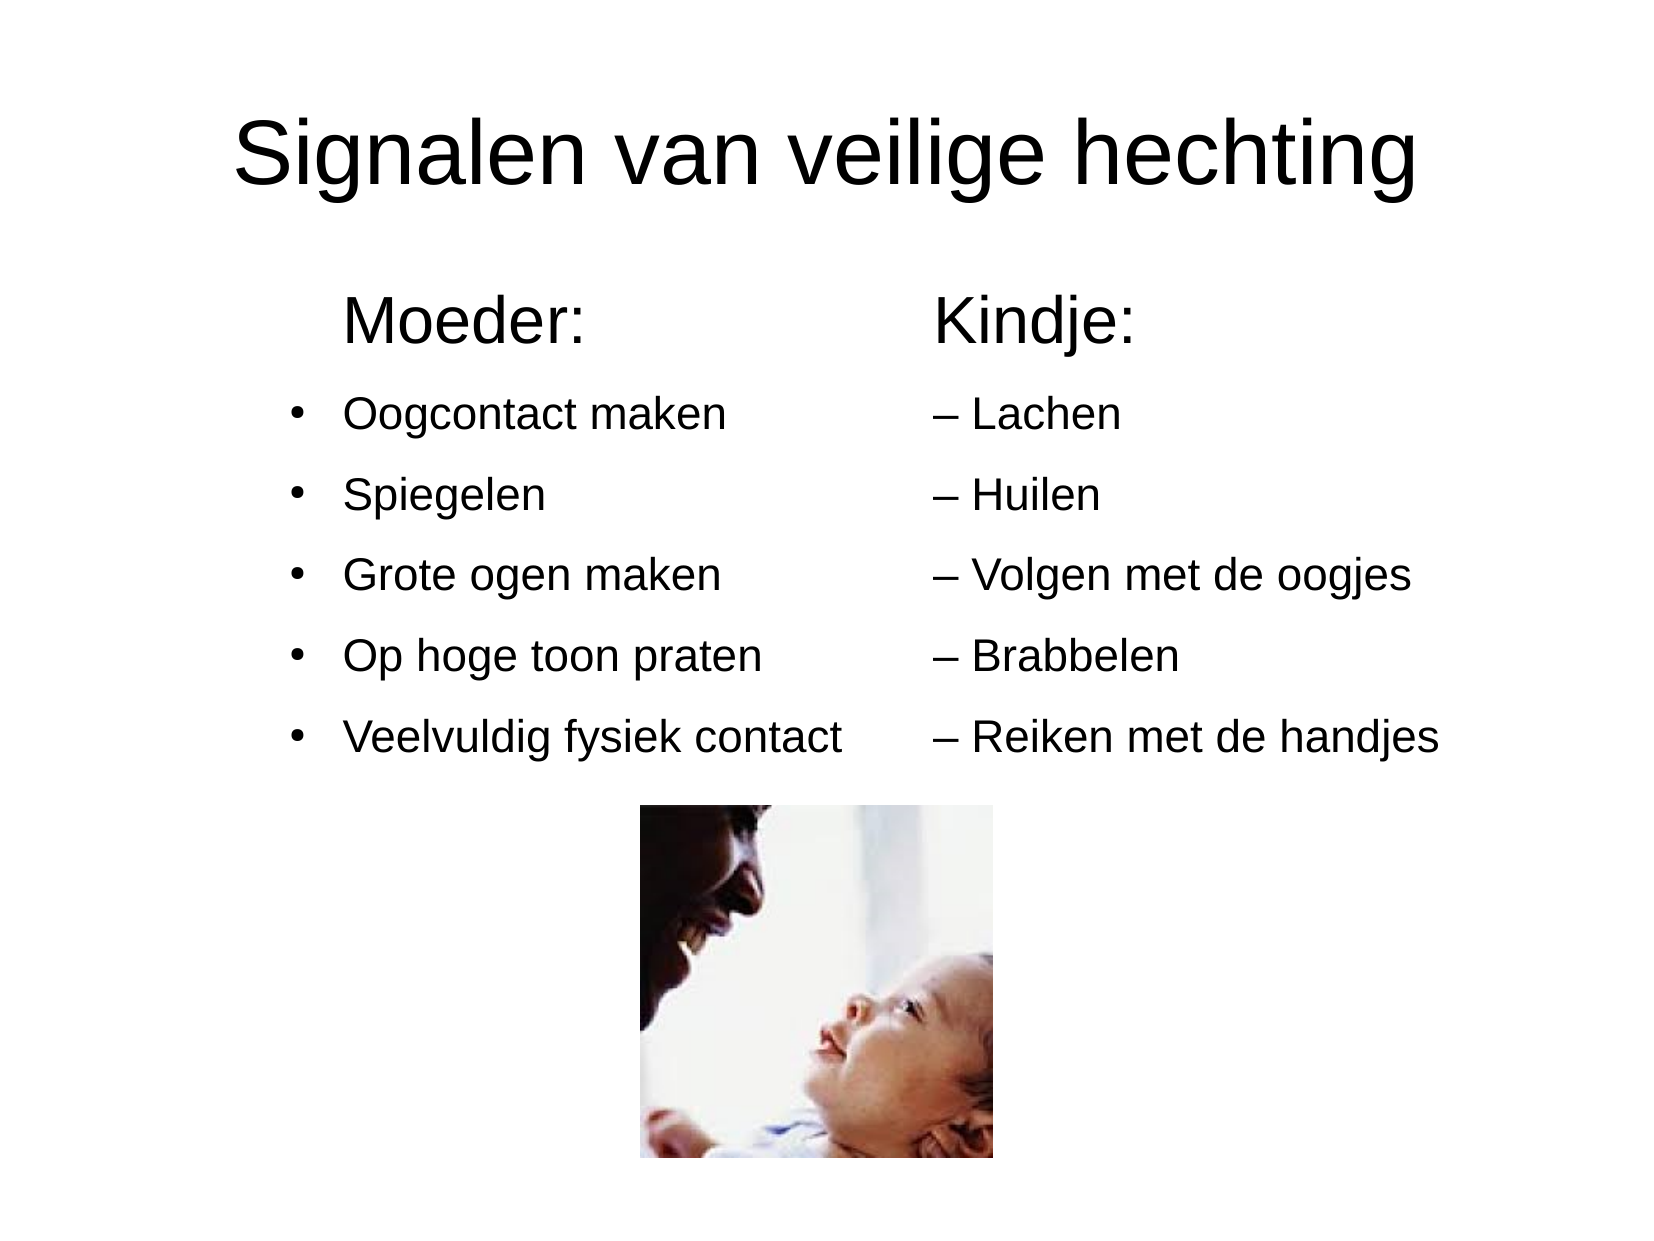

# Signalen van veilige hechting
Moeder:					Kindje:
Oogcontact maken			– Lachen
Spiegelen						– Huilen
Grote ogen maken			– Volgen met de oogjes
Op hoge toon praten			– Brabbelen
Veelvuldig fysiek contact		– Reiken met de handjes